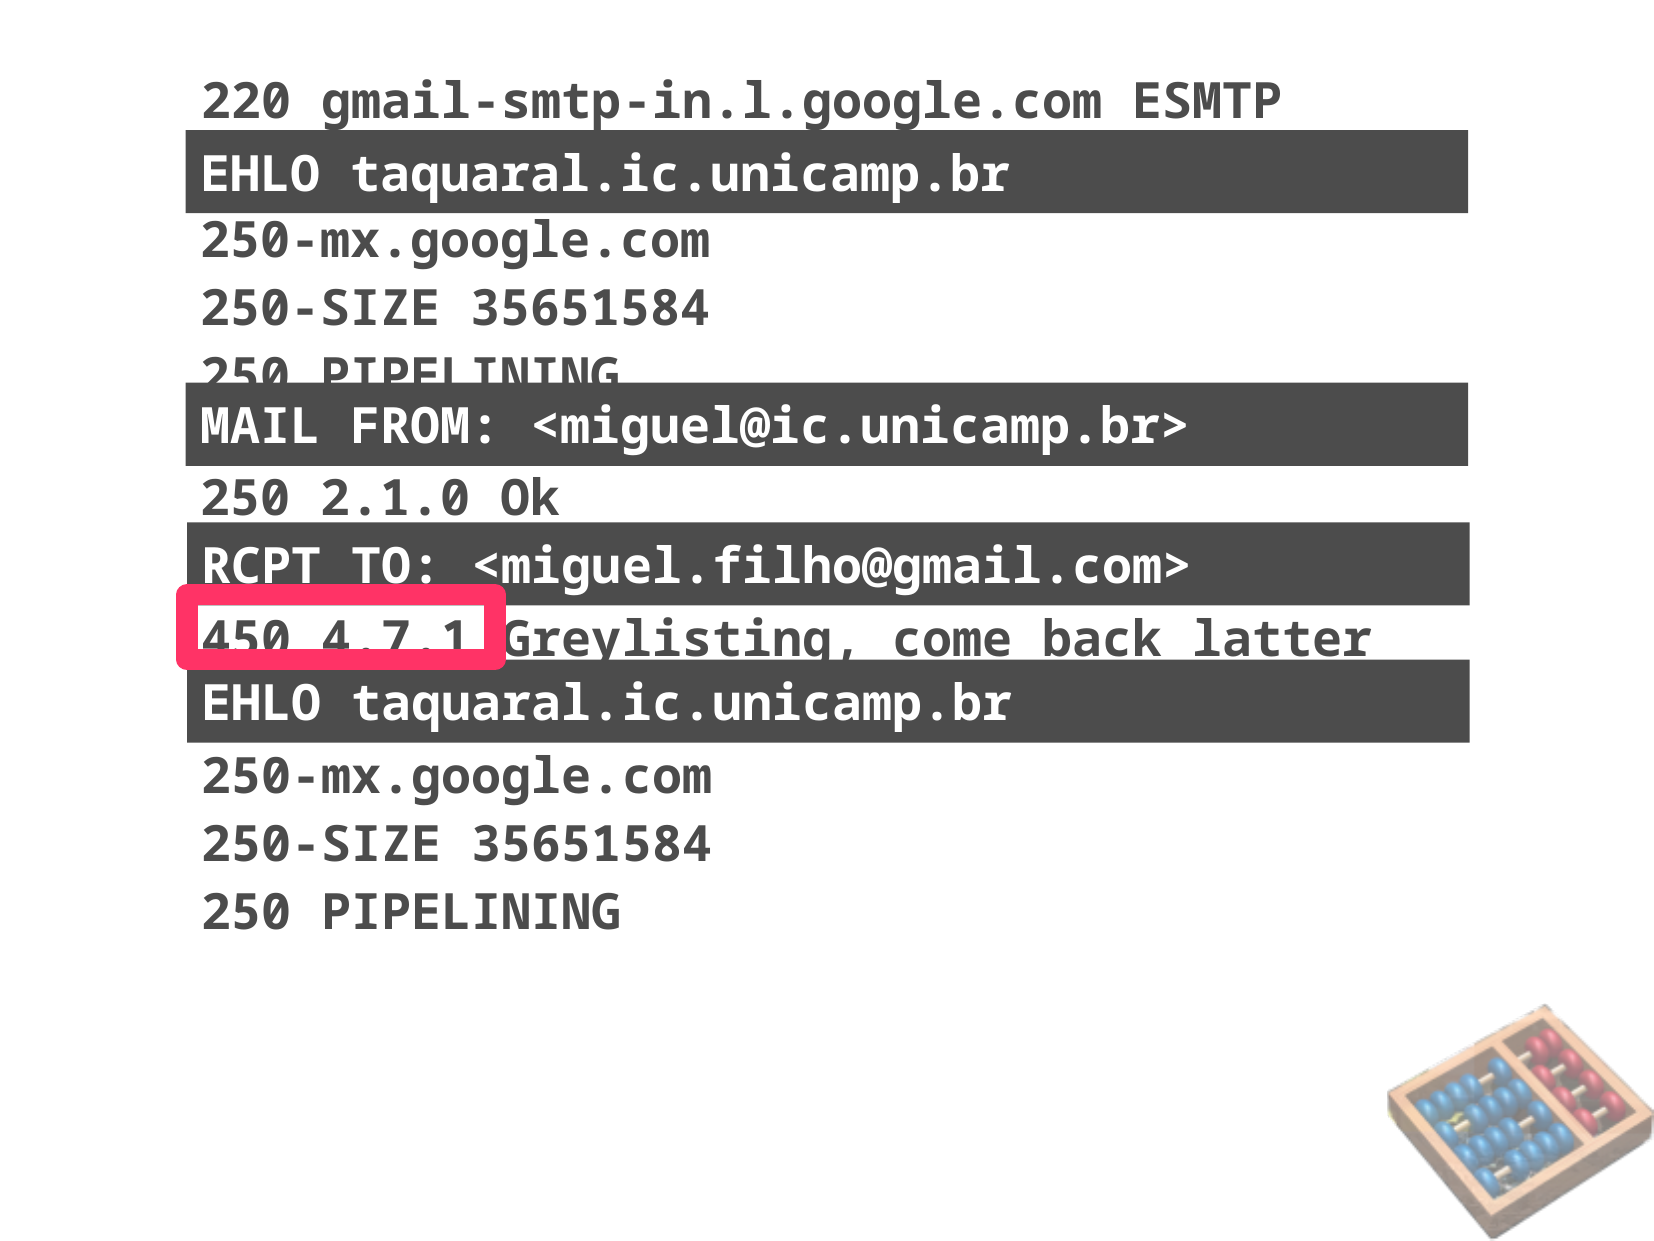

220 gmail-smtp-in.l.google.com ESMTP
EHLO taquaral.ic.unicamp.br
250-mx.google.com
250-SIZE 35651584
250 PIPELINING
MAIL FROM: <miguel@ic.unicamp.br>
250 2.1.0 Ok
RCPT TO: <miguel.filho@gmail.com>
450 4.7.1 Greylisting, come back latter
EHLO taquaral.ic.unicamp.br
250-mx.google.com
250-SIZE 35651584
250 PIPELINING